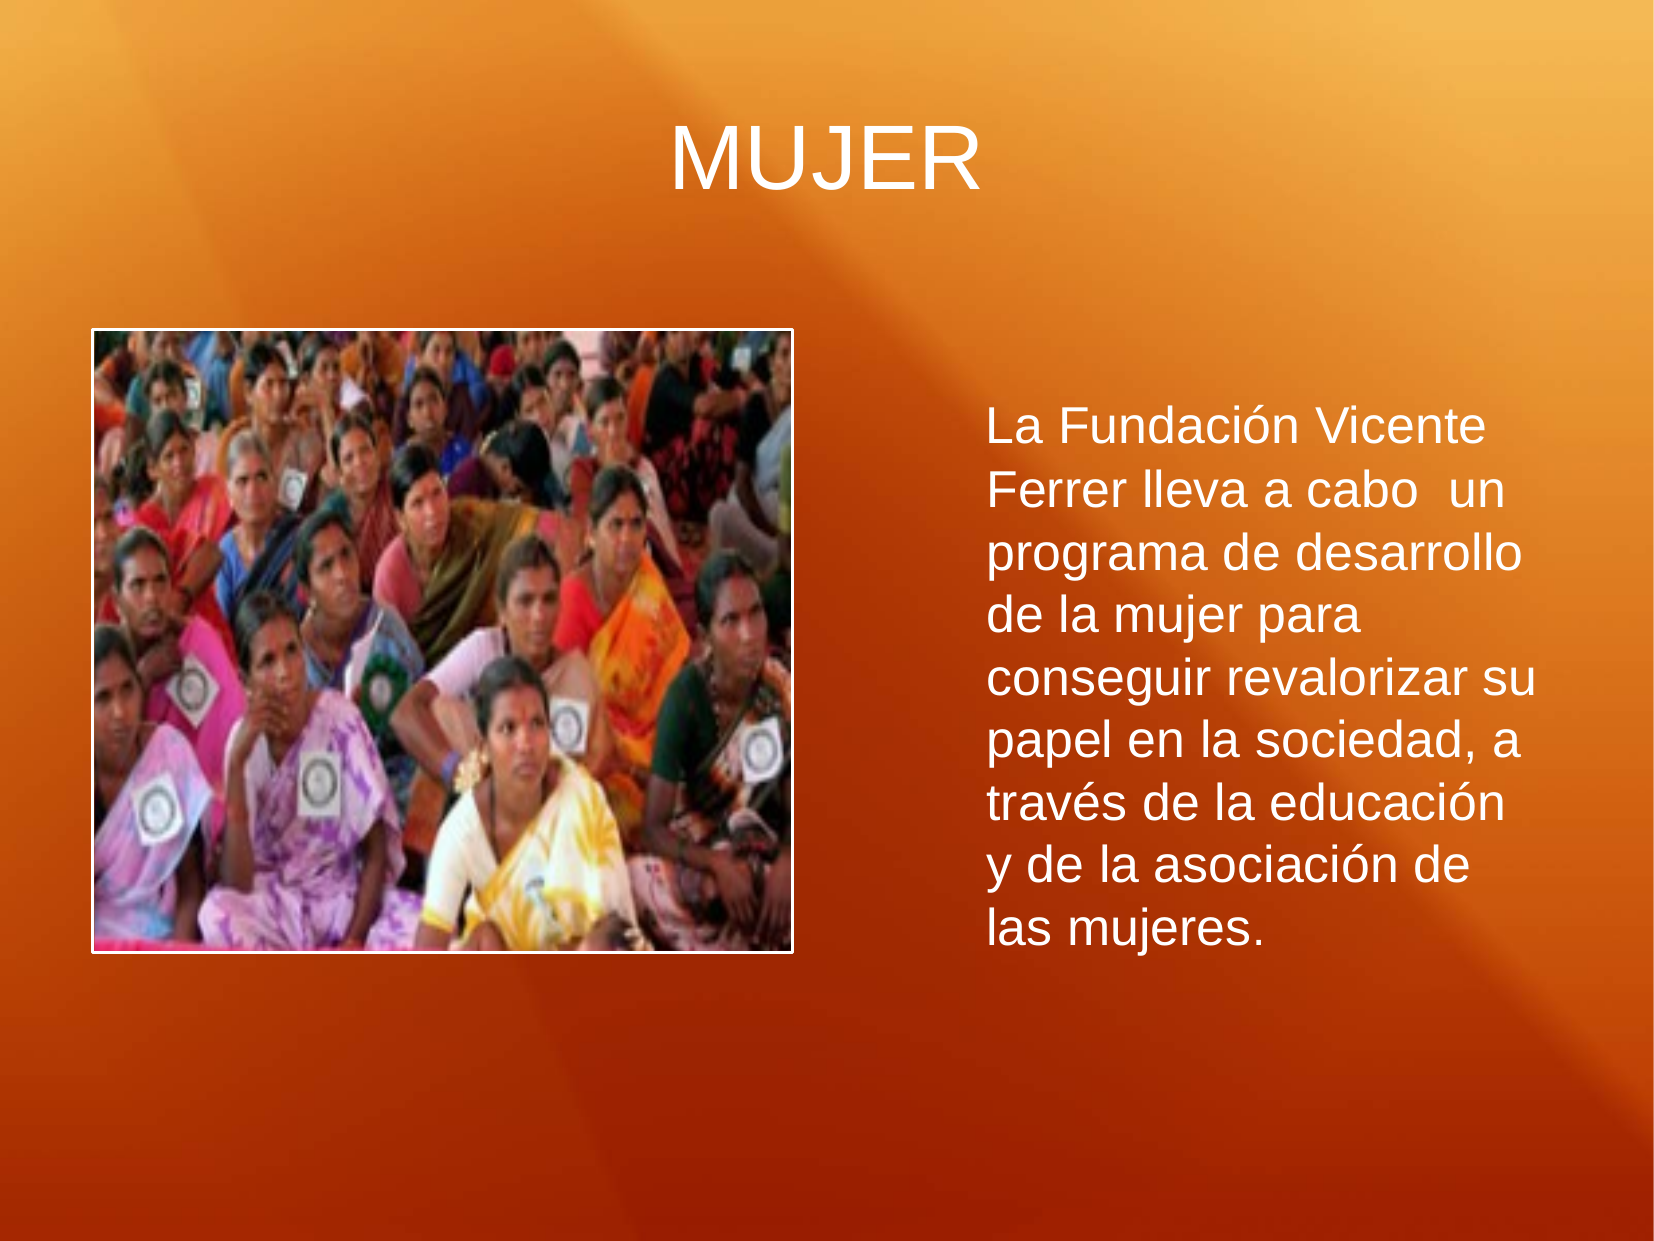

# MUJER
 La Fundación Vicente Ferrer lleva a cabo un programa de desarrollo de la mujer para conseguir revalorizar su papel en la sociedad, a través de la educación y de la asociación de las mujeres.